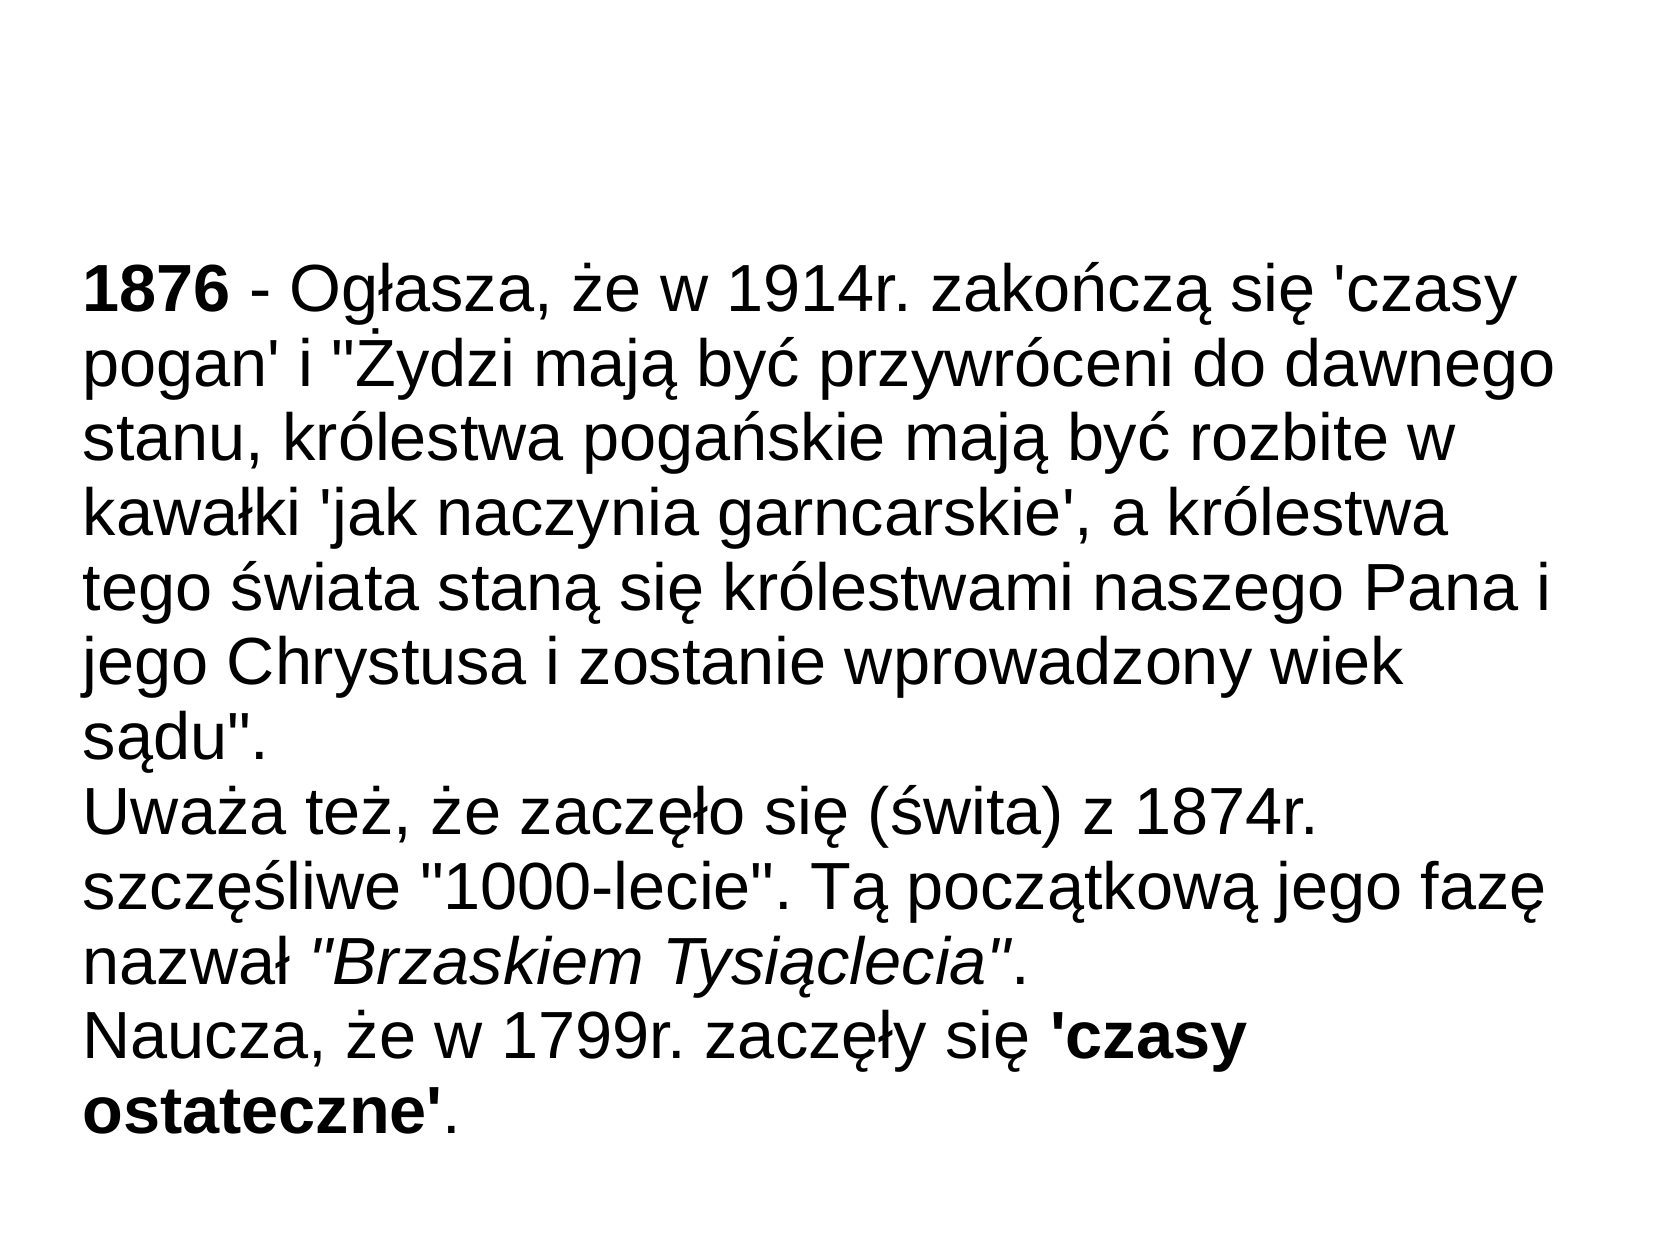

#
1876 - Ogłasza, że w 1914r. zakończą się 'czasy pogan' i "Żydzi mają być przywróceni do dawnego stanu, królestwa pogańskie mają być rozbite w kawałki 'jak naczynia garncarskie', a królestwa tego świata staną się królestwami naszego Pana i jego Chrystusa i zostanie wprowadzony wiek sądu".
Uważa też, że zaczęło się (świta) z 1874r. szczęśliwe "1000-lecie". Tą początkową jego fazę nazwał "Brzaskiem Tysiąclecia".
Naucza, że w 1799r. zaczęły się 'czasy ostateczne'.